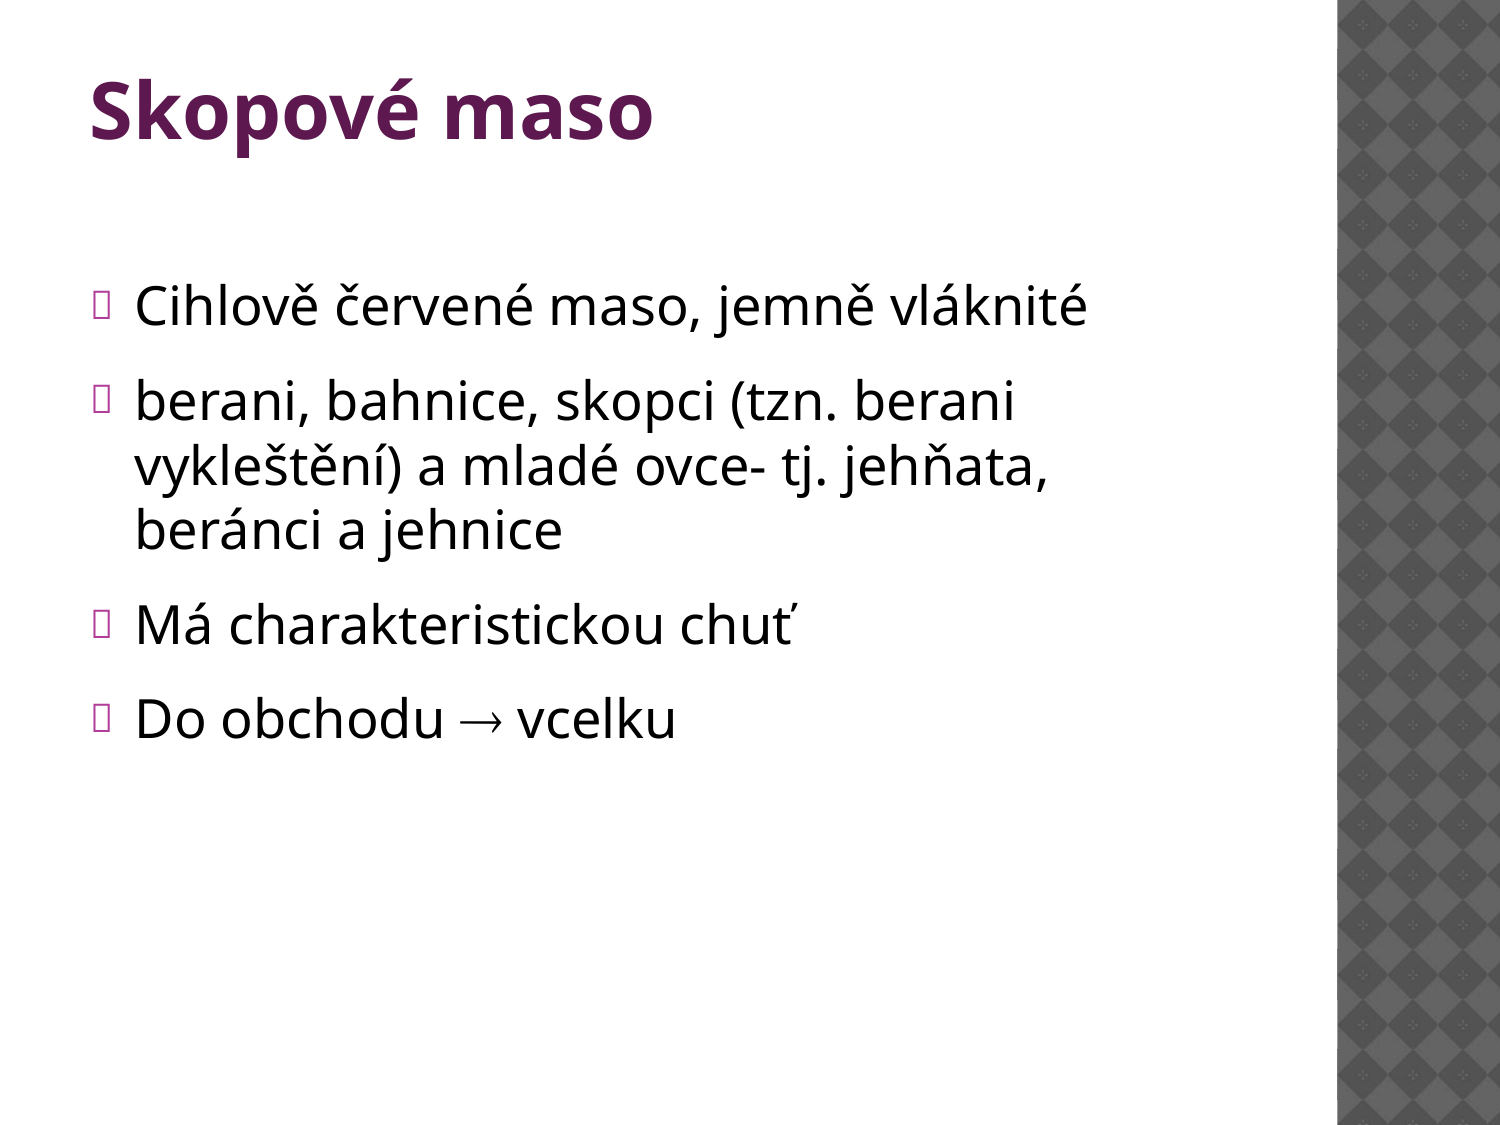

# Skopové maso
Cihlově červené maso, jemně vláknité
berani, bahnice, skopci (tzn. berani vykleštění) a mladé ovce- tj. jehňata, beránci a jehnice
Má charakteristickou chuť
Do obchodu  vcelku